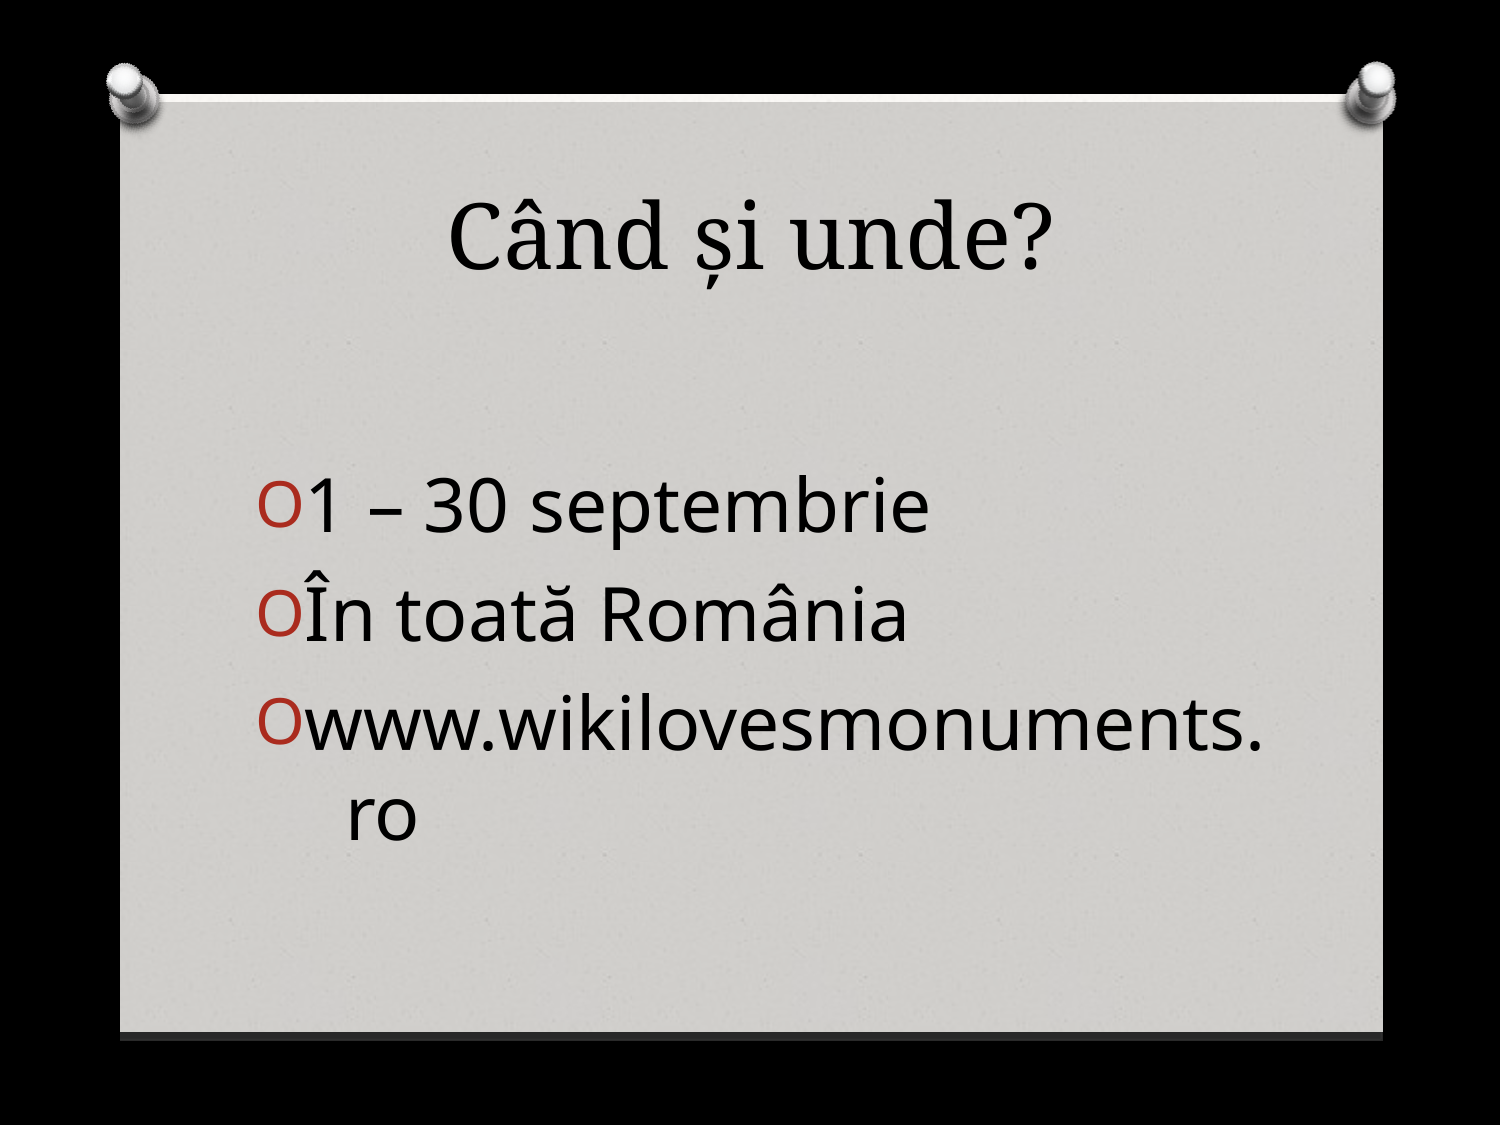

# Când și unde?
1 – 30 septembrie
În toată România
www.wikilovesmonuments.ro